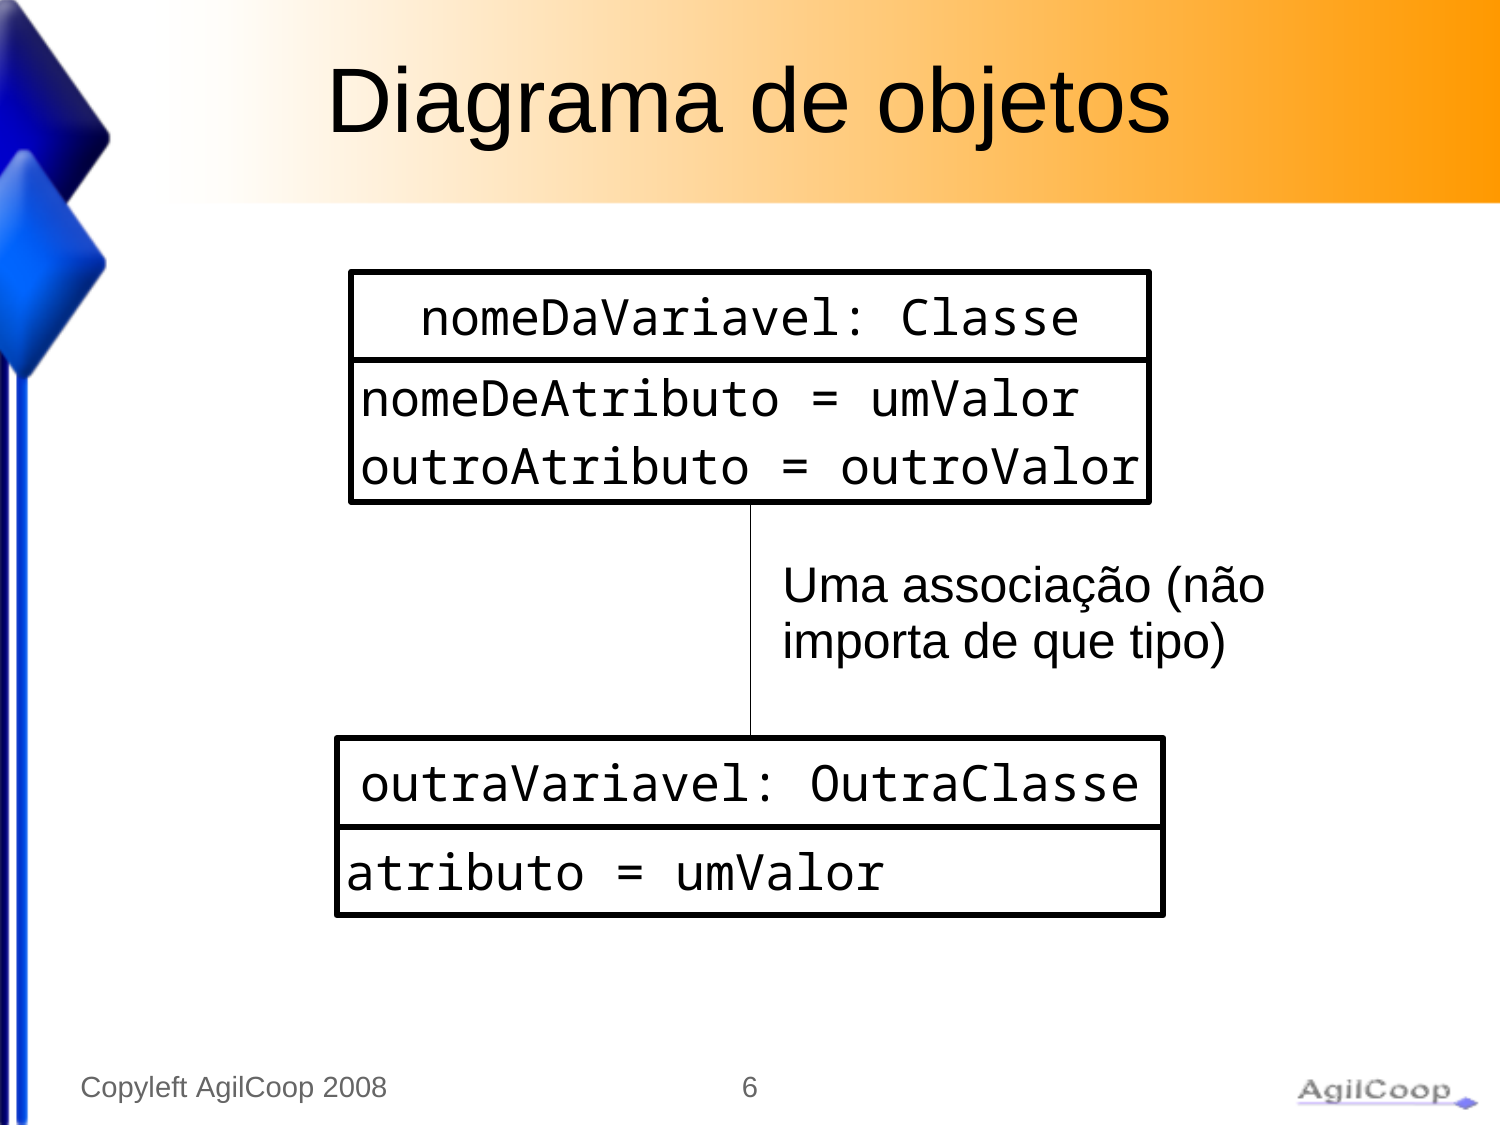

# Diagrama de objetos
nomeDaVariavel: Classe
nomeDeAtributo = umValor
outroAtributo = outroValor
Uma associação (não importa de que tipo)
outraVariavel: OutraClasse
atributo = umValor
Copyleft AgilCoop 2008
6